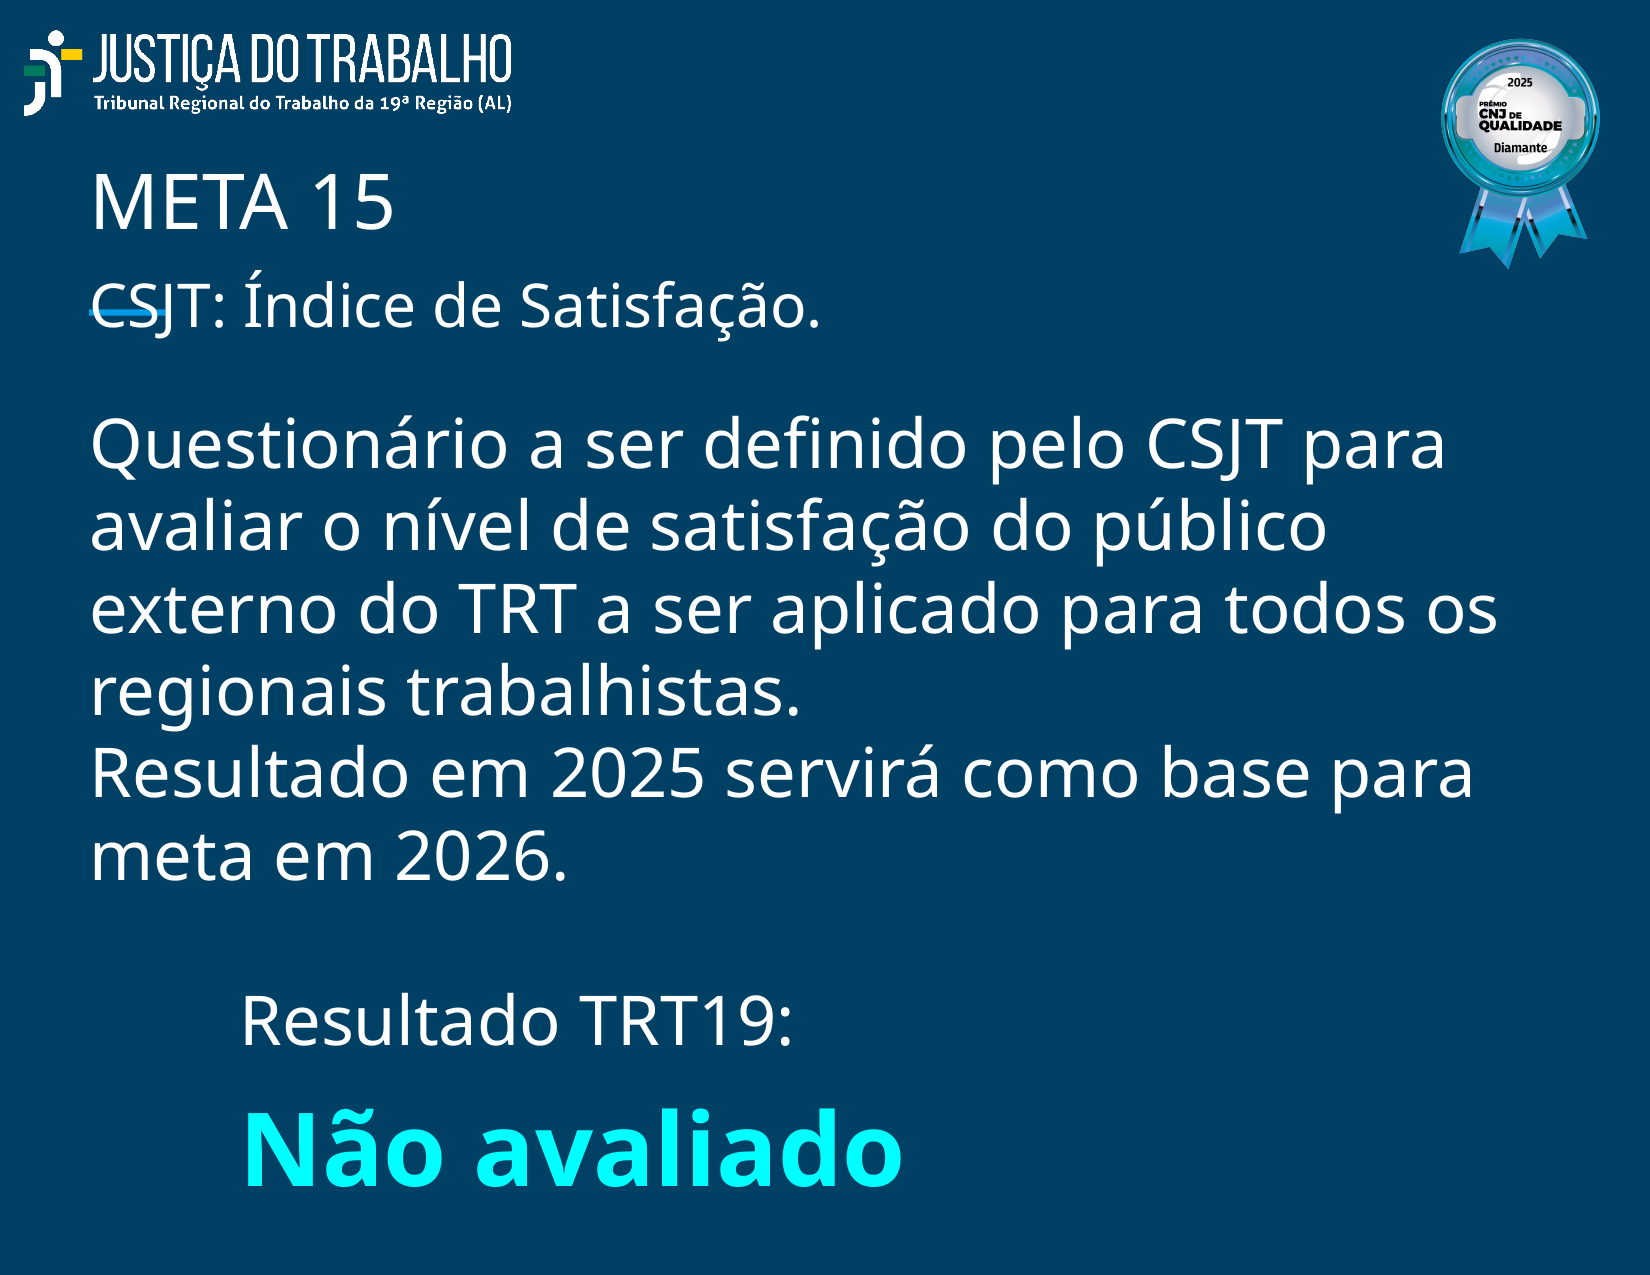

META 15
CSJT: Índice de Satisfação.
Questionário a ser definido pelo CSJT para avaliar o nível de satisfação do público externo do TRT a ser aplicado para todos os regionais trabalhistas.
Resultado em 2025 servirá como base para meta em 2026.
		Resultado TRT19:
		Não avaliado